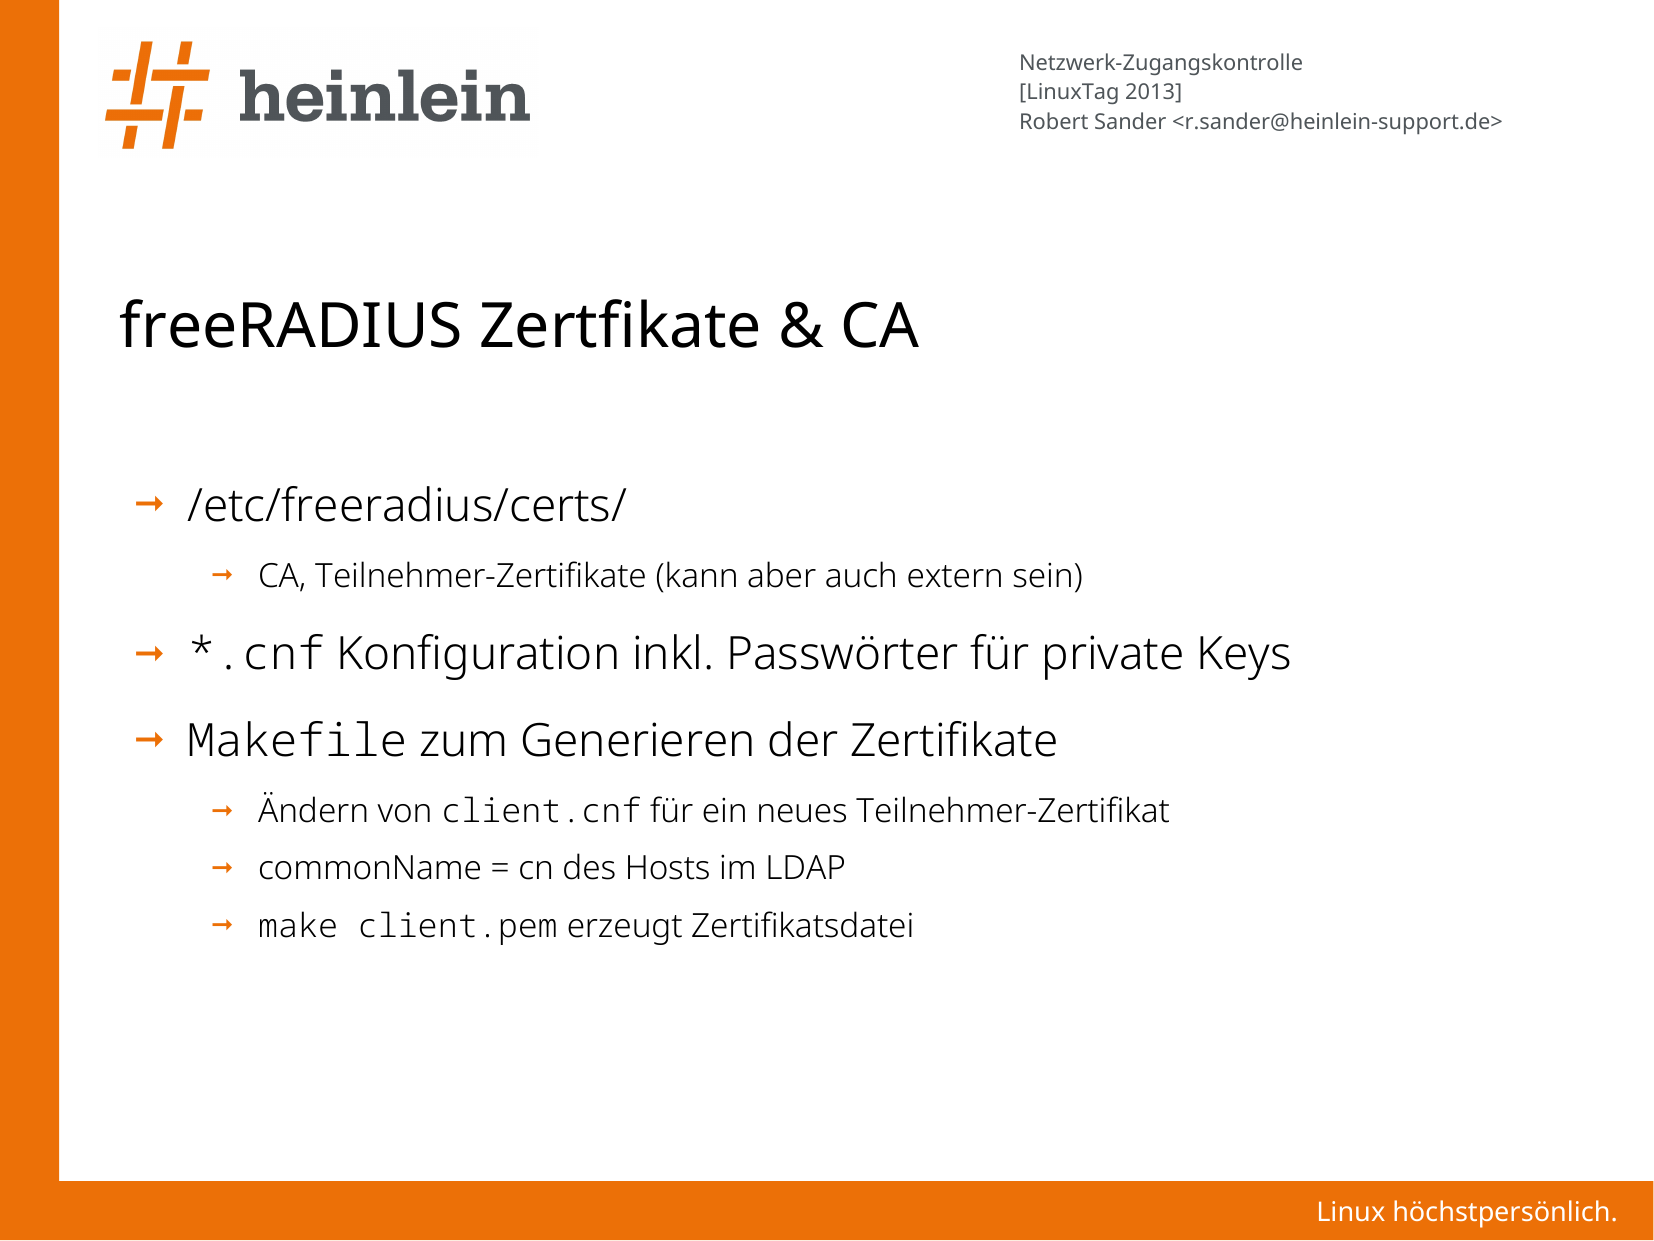

# freeRADIUS Zertfikate & CA
/etc/freeradius/certs/
CA, Teilnehmer-Zertifikate (kann aber auch extern sein)
*.cnf Konfiguration inkl. Passwörter für private Keys
Makefile zum Generieren der Zertifikate
Ändern von client.cnf für ein neues Teilnehmer-Zertifikat
commonName = cn des Hosts im LDAP
make client.pem erzeugt Zertifikatsdatei